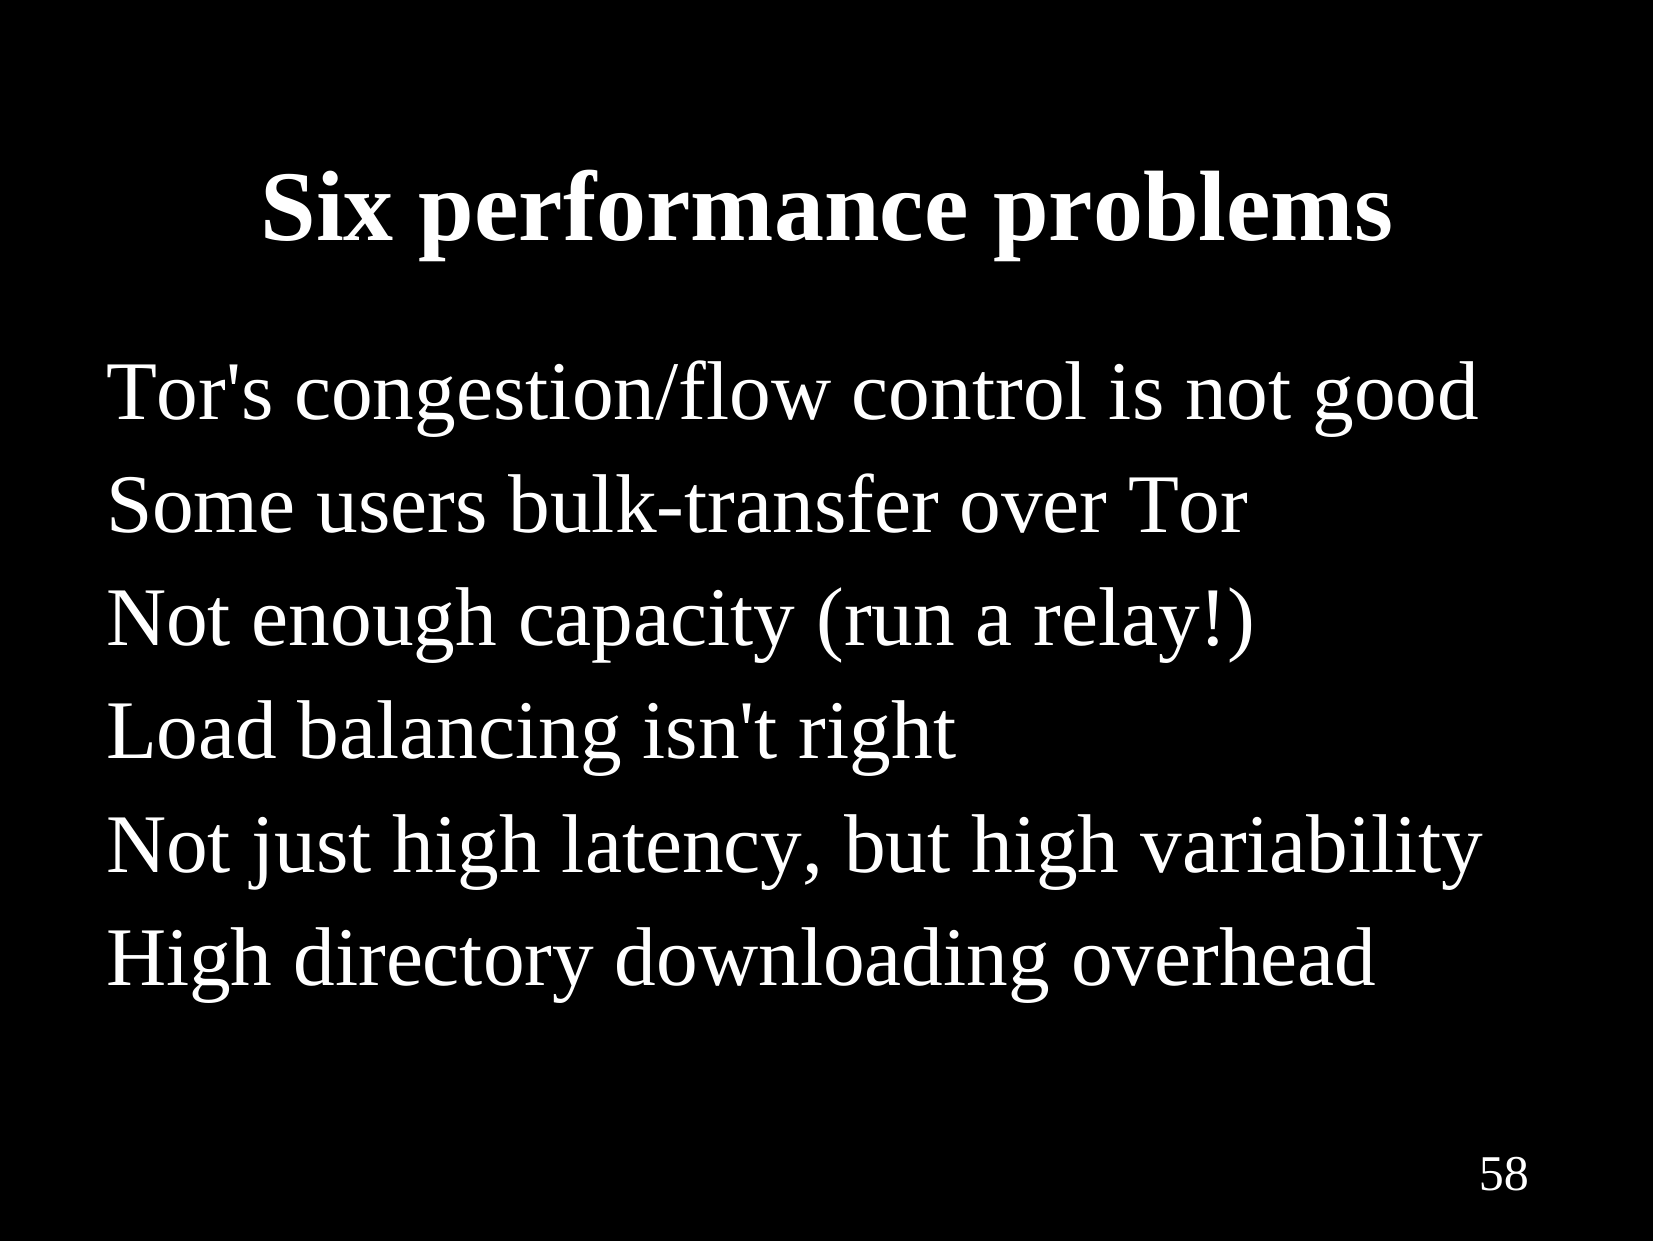

# Six performance problems
Tor's congestion/flow control is not good
Some users bulk-transfer over Tor
Not enough capacity (run a relay!)
Load balancing isn't right
Not just high latency, but high variability
High directory downloading overhead